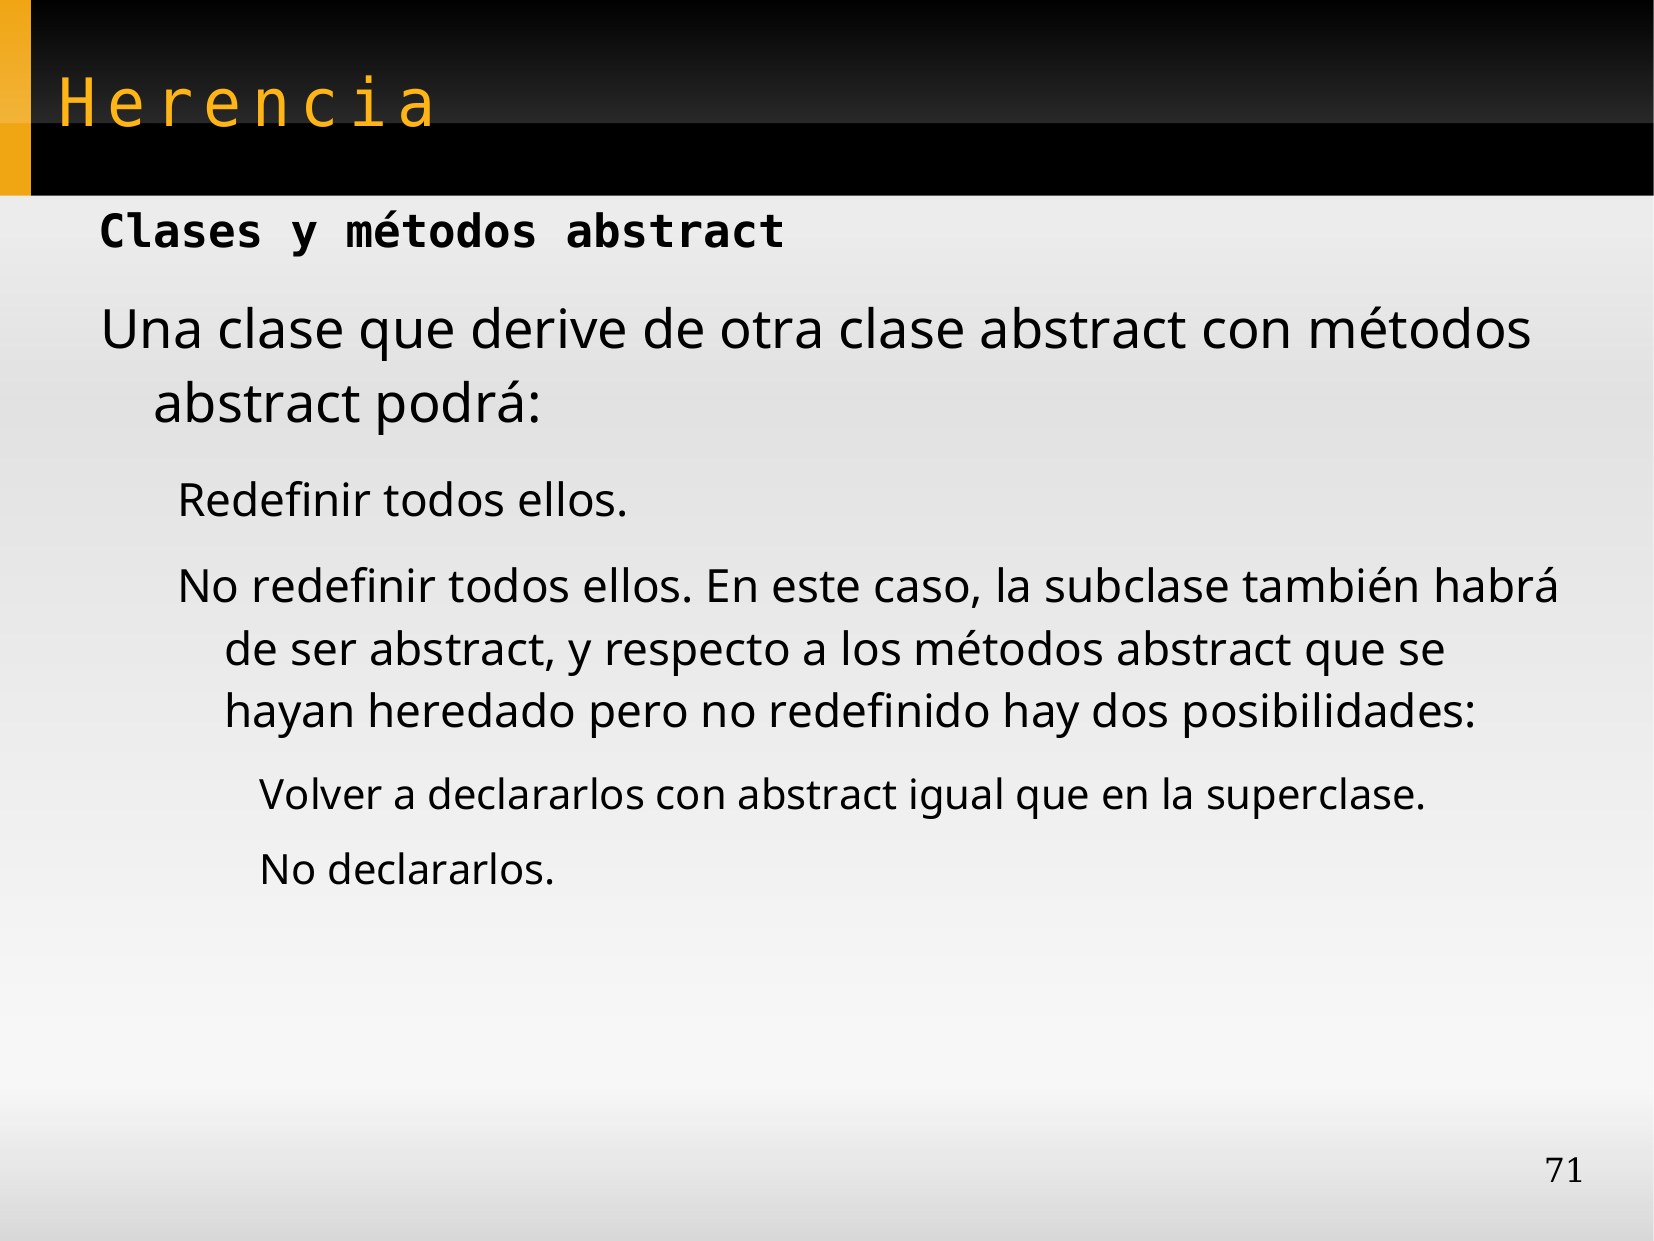

# Herencia
Clases y métodos abstract
Una clase que derive de otra clase abstract con métodos abstract podrá:
Redefinir todos ellos.
No redefinir todos ellos. En este caso, la subclase también habrá de ser abstract, y respecto a los métodos abstract que se hayan heredado pero no redefinido hay dos posibilidades:
Volver a declararlos con abstract igual que en la superclase.
No declararlos.
71